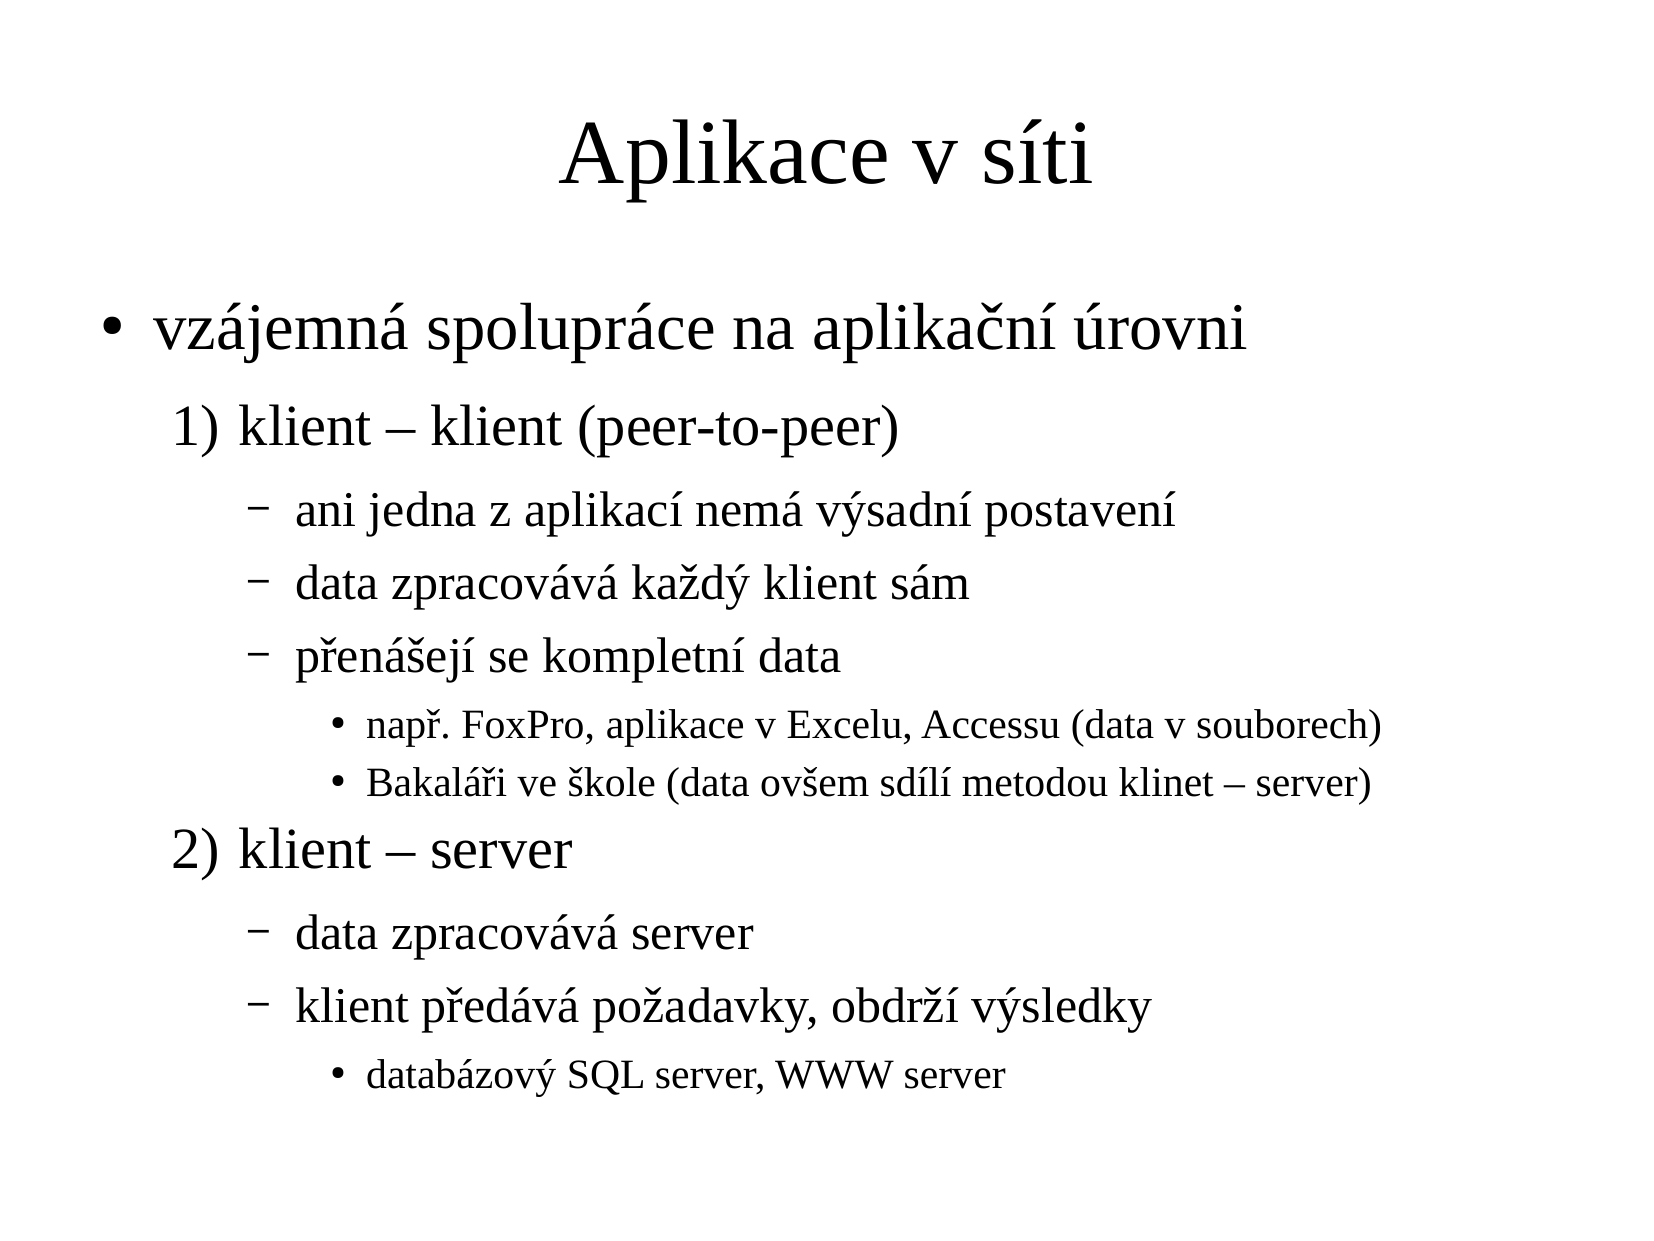

# Aplikace v síti
vzájemná spolupráce na aplikační úrovni
 klient – klient (peer-to-peer)
ani jedna z aplikací nemá výsadní postavení
data zpracovává každý klient sám
přenášejí se kompletní data
např. FoxPro, aplikace v Excelu, Accessu (data v souborech)
Bakaláři ve škole (data ovšem sdílí metodou klinet – server)
 klient – server
data zpracovává server
klient předává požadavky, obdrží výsledky
databázový SQL server, WWW server